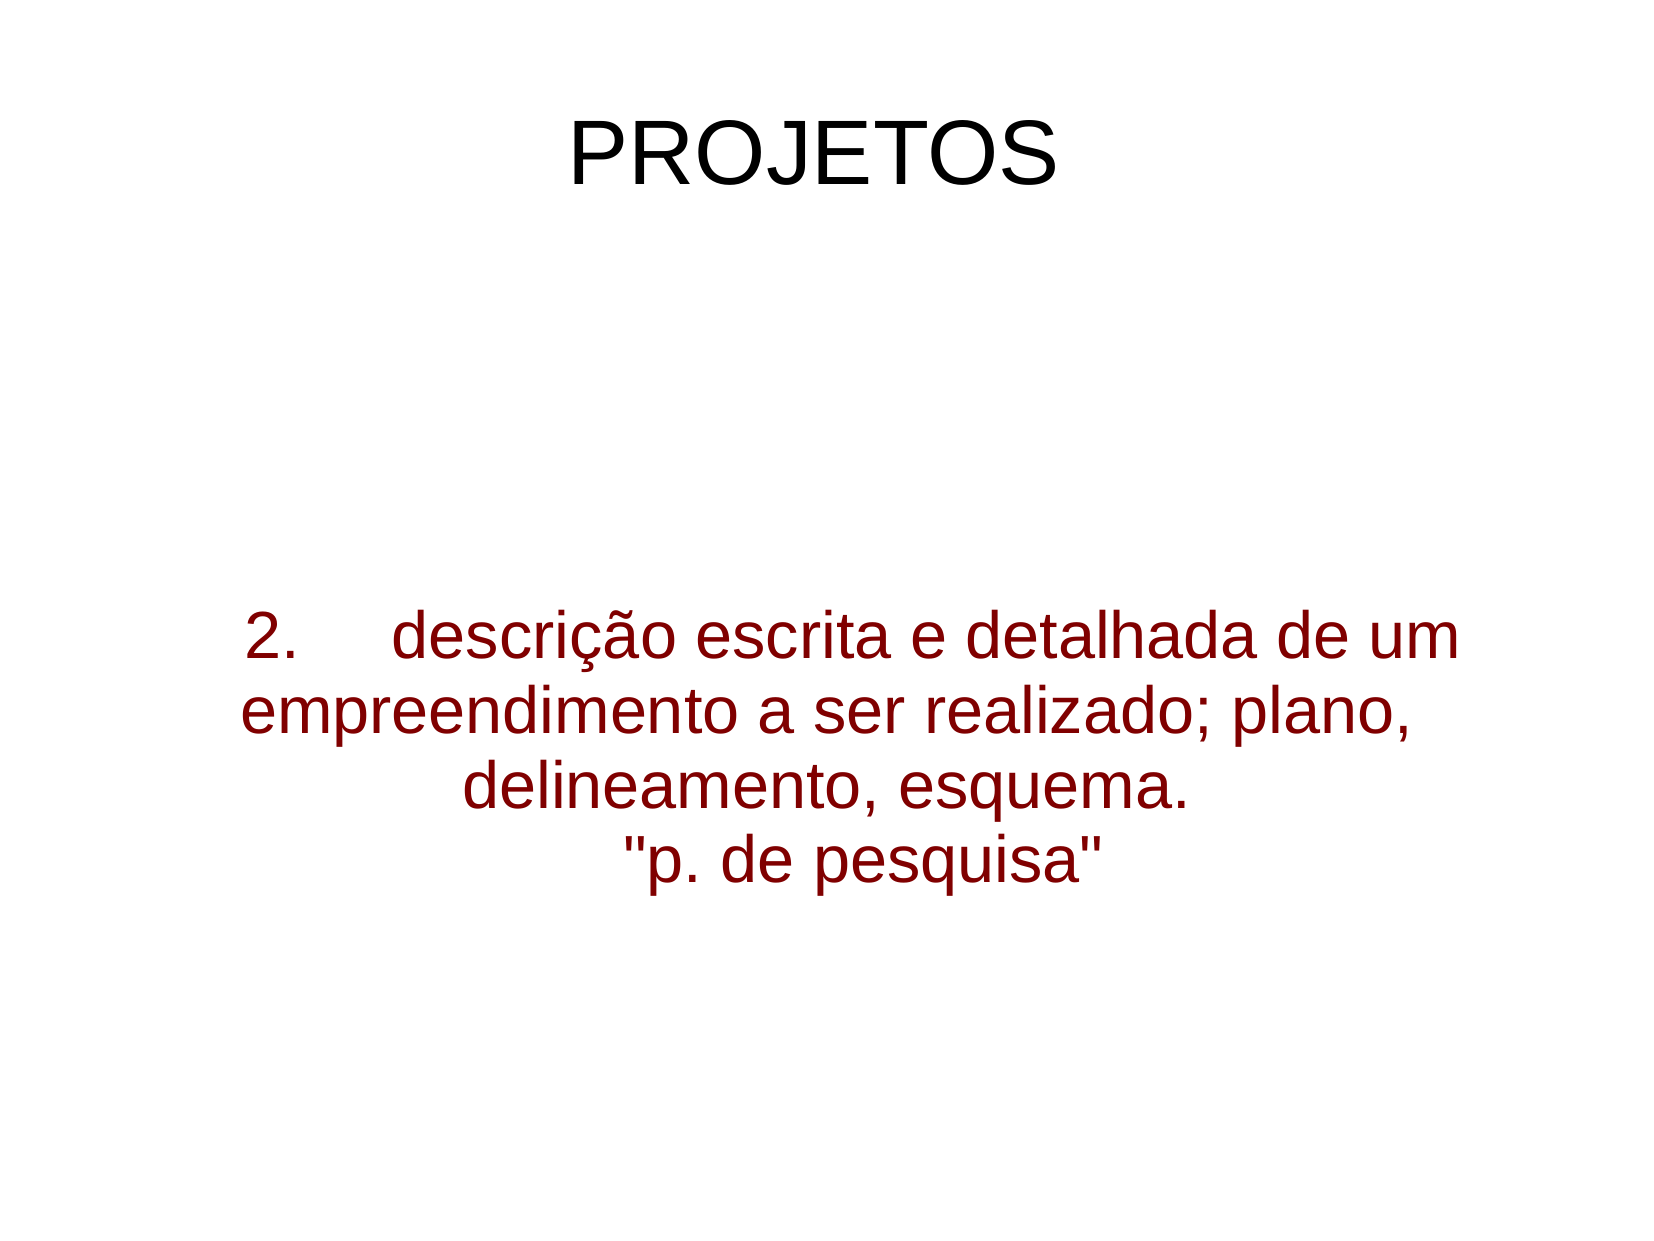

# PROJETOS
 2. descrição escrita e detalhada de um empreendimento a ser realizado; plano, delineamento, esquema.
 "p. de pesquisa"